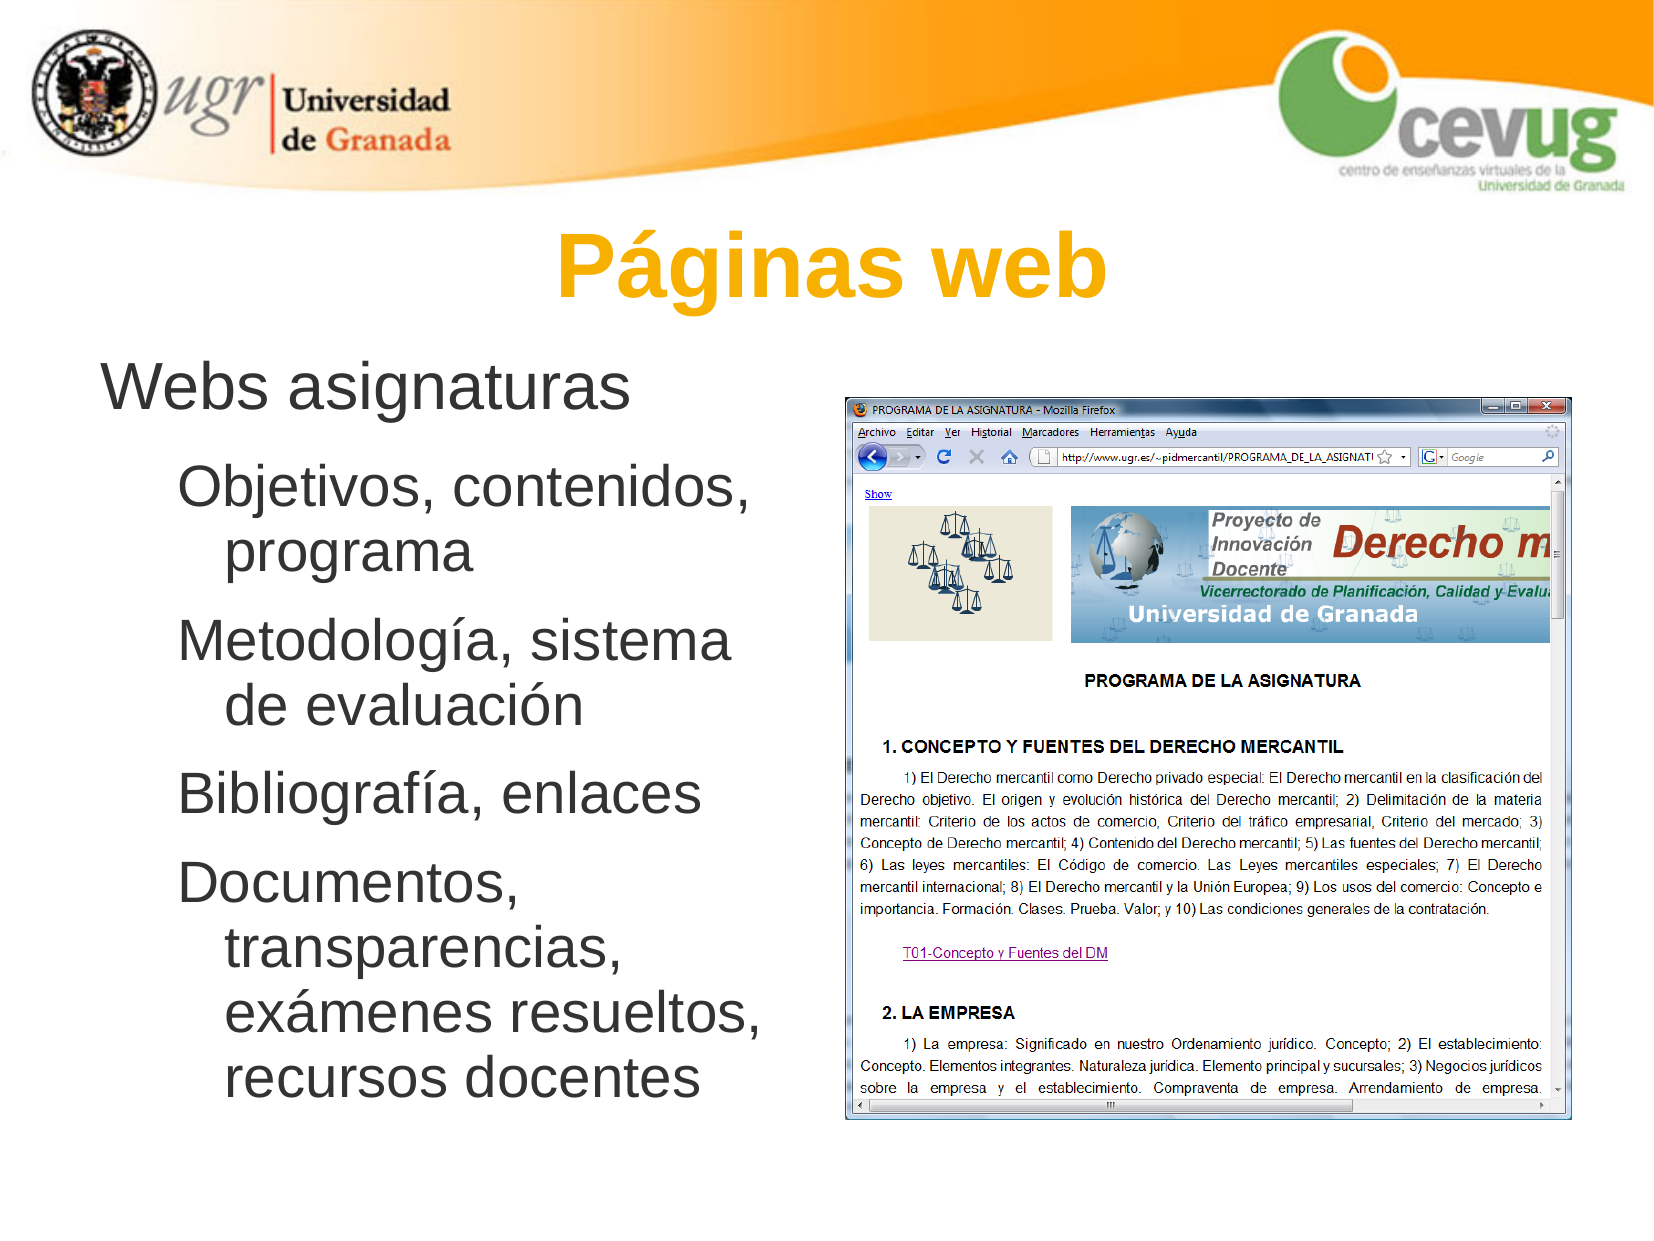

# Páginas web
Webs asignaturas
Objetivos, contenidos, programa
Metodología, sistema de evaluación
Bibliografía, enlaces
Documentos, transparencias, exámenes resueltos, recursos docentes